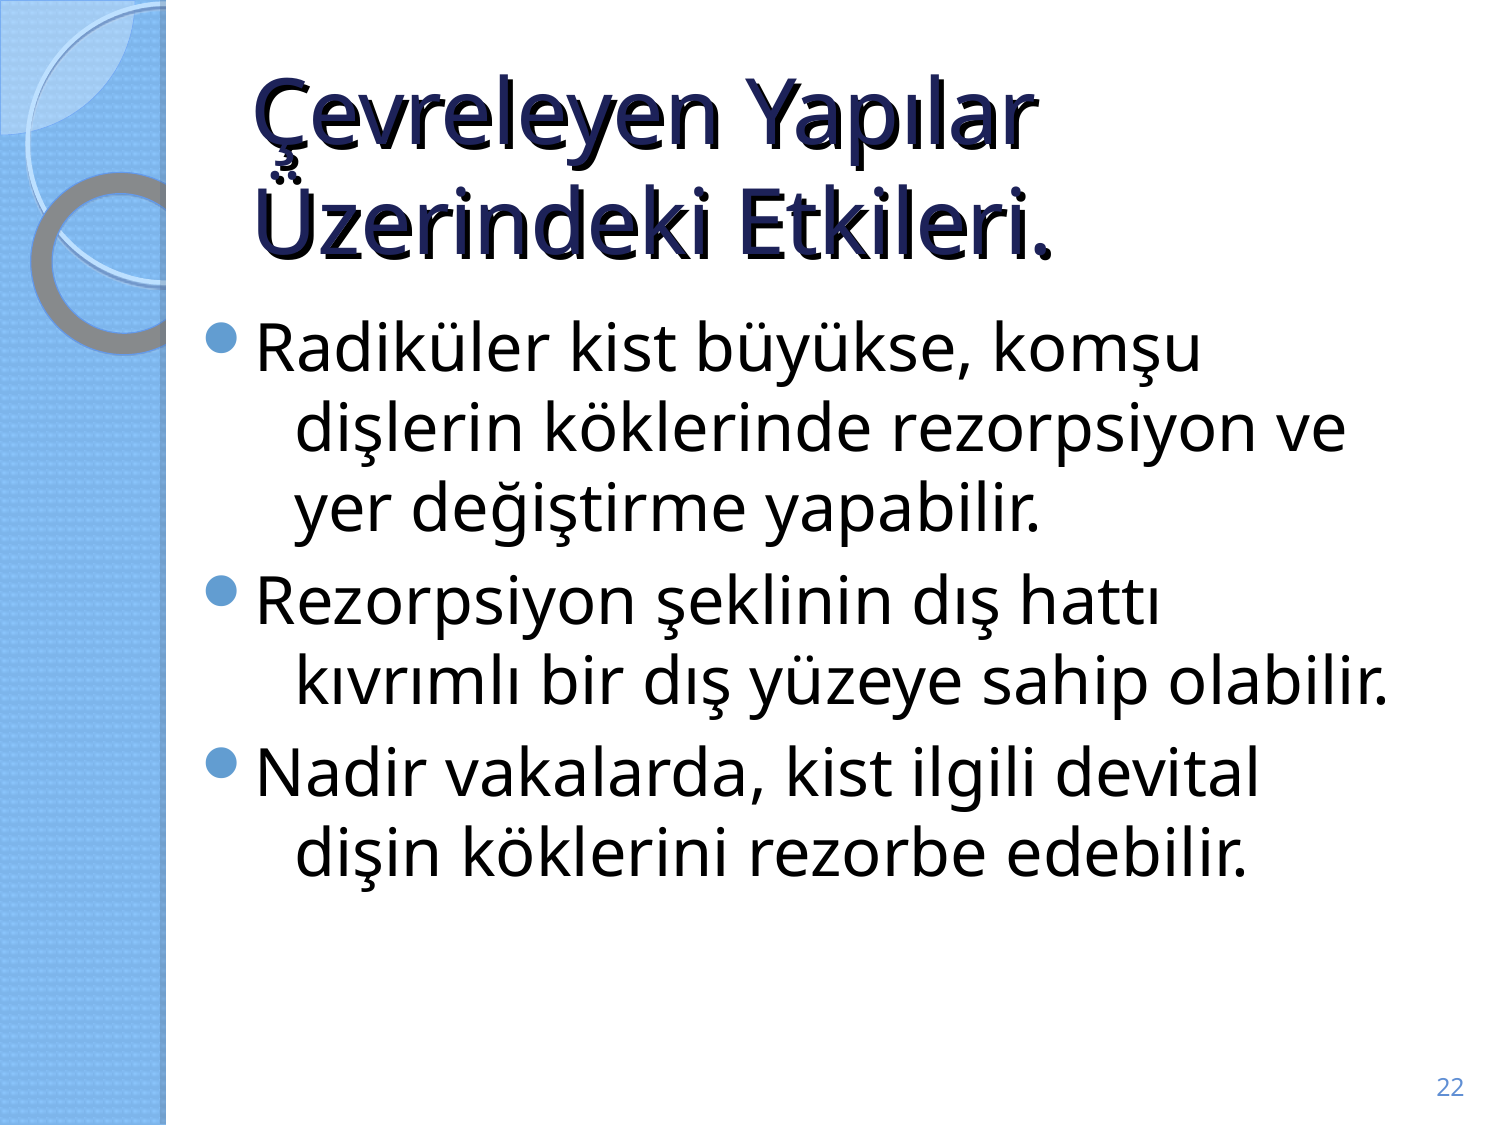

# Çevreleyen Yapılar Üzerindeki Etkileri.
Radiküler kist büyükse, komşu dişlerin köklerinde rezorpsiyon ve yer değiştirme yapabilir.
Rezorpsiyon şeklinin dış hattı kıvrımlı bir dış yüzeye sahip olabilir.
Nadir vakalarda, kist ilgili devital dişin köklerini rezorbe edebilir.
22